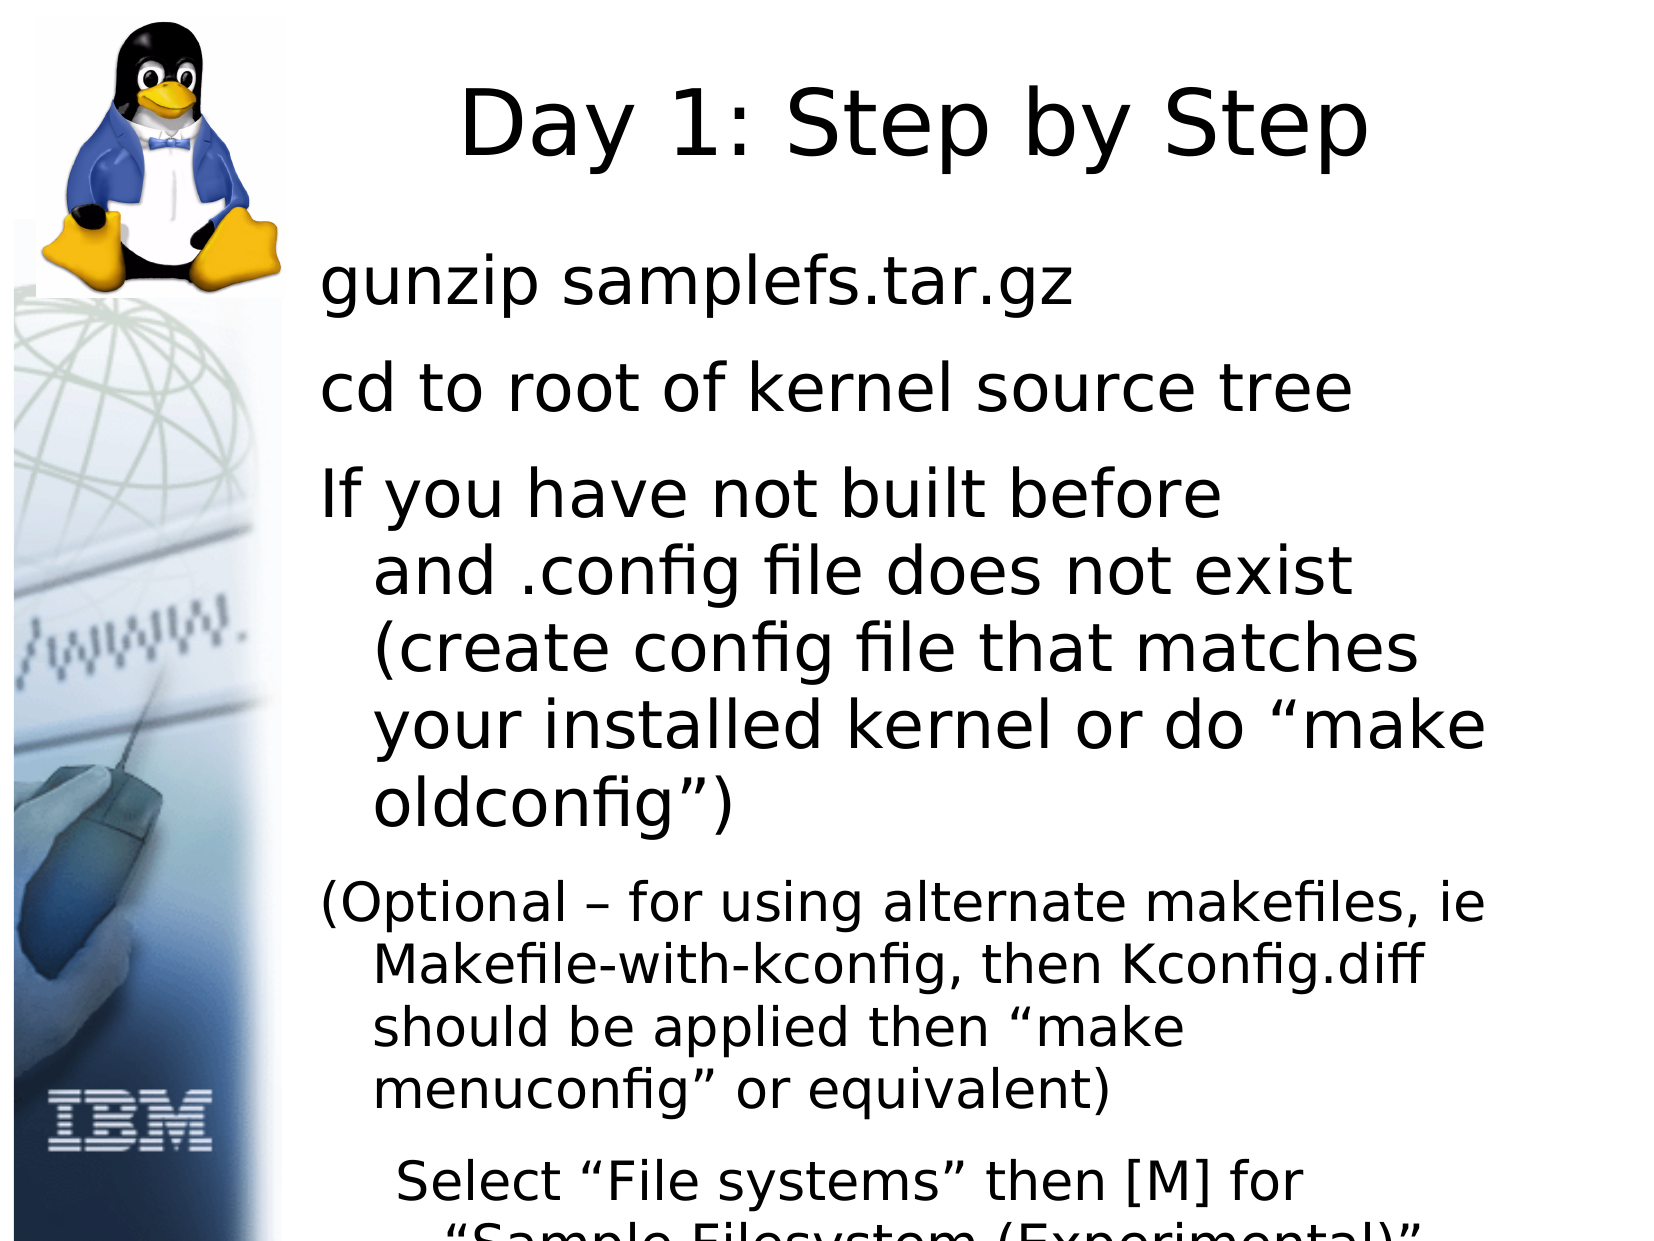

# Day 1: Step by Step
gunzip samplefs.tar.gz
cd to root of kernel source tree
If you have not built before and .config file does not exist (create config file that matches your installed kernel or do “make oldconfig”)
(Optional – for using alternate makefiles, ie Makefile-with-kconfig, then Kconfig.diff should be applied then “make menuconfig” or equivalent)
Select “File systems” then [M] for “Sample Filesystem (Experimental)”
make M=~/samplefs/day1